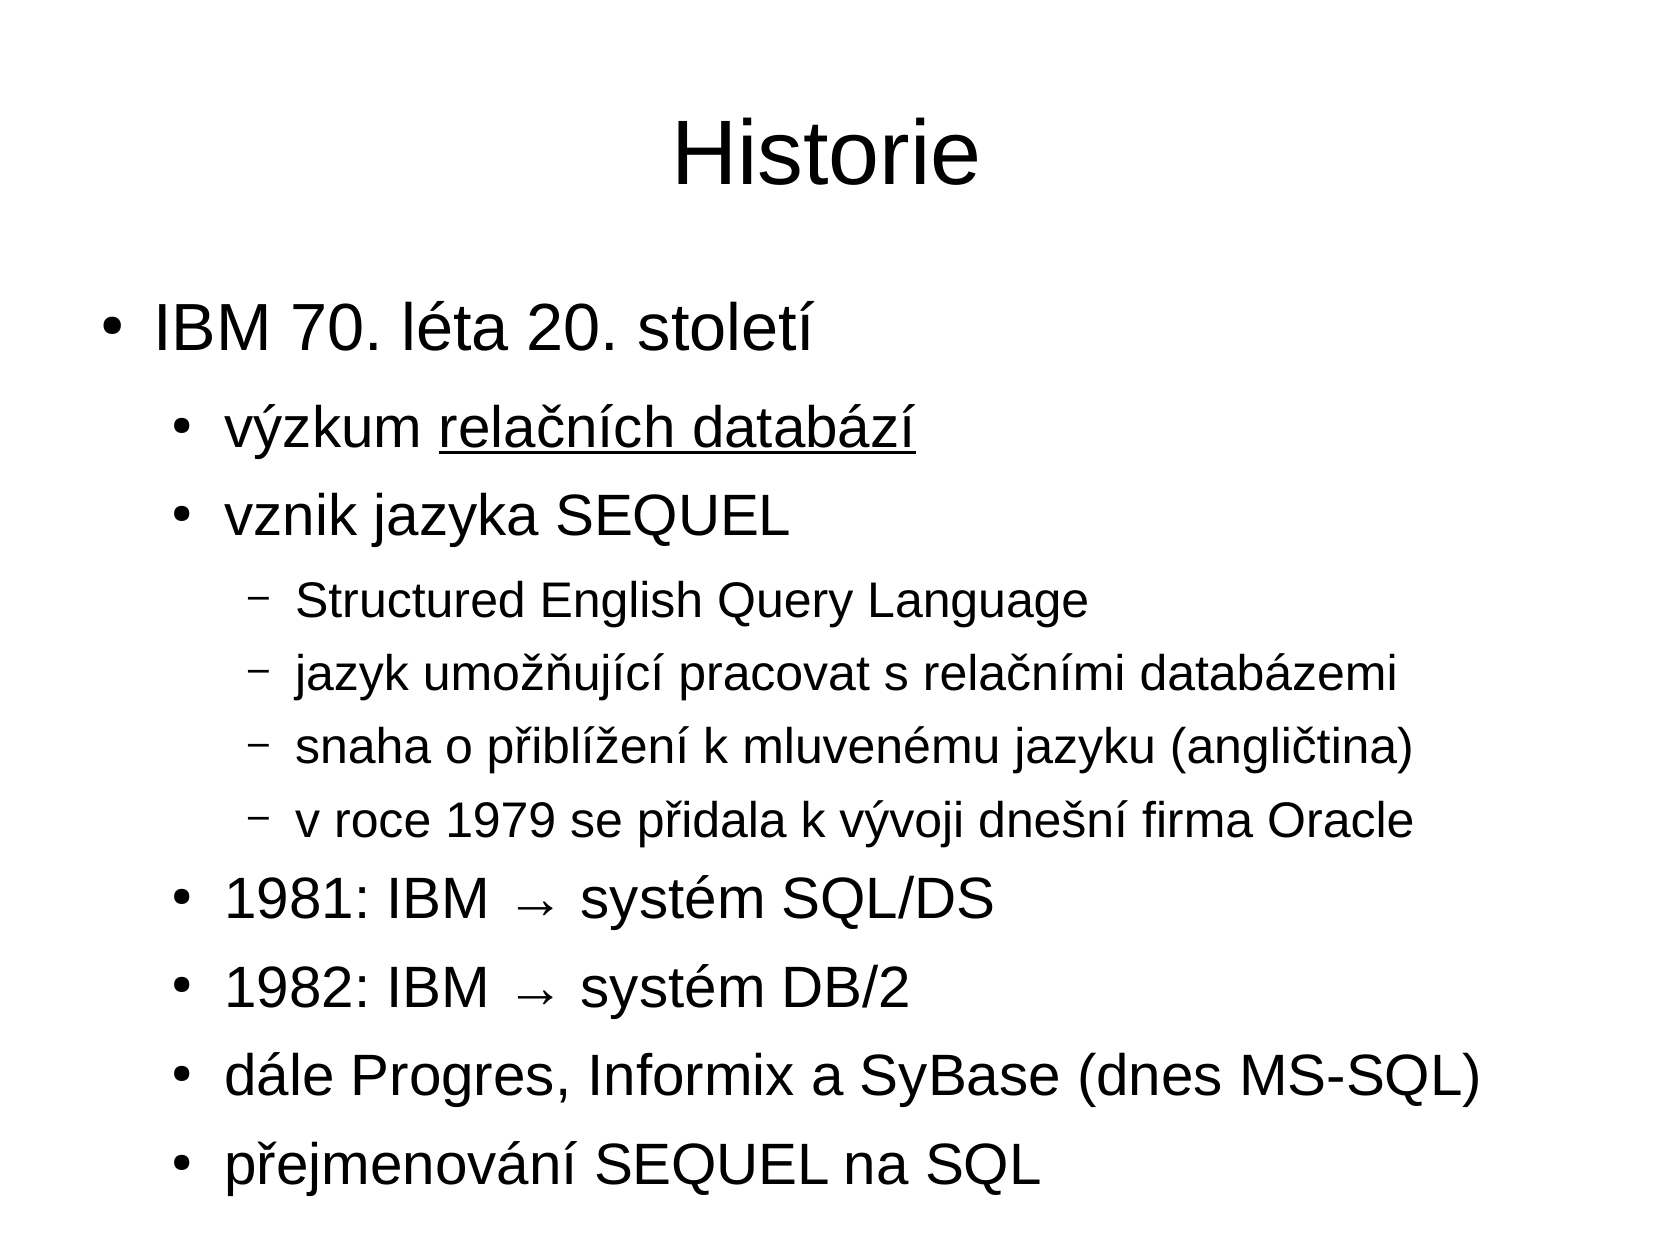

# Historie
IBM 70. léta 20. století
výzkum relačních databází
vznik jazyka SEQUEL
Structured English Query Language
jazyk umožňující pracovat s relačními databázemi
snaha o přiblížení k mluvenému jazyku (angličtina)
v roce 1979 se přidala k vývoji dnešní firma Oracle
1981: IBM → systém SQL/DS
1982: IBM → systém DB/2
dále Progres, Informix a SyBase (dnes MS-SQL)
přejmenování SEQUEL na SQL